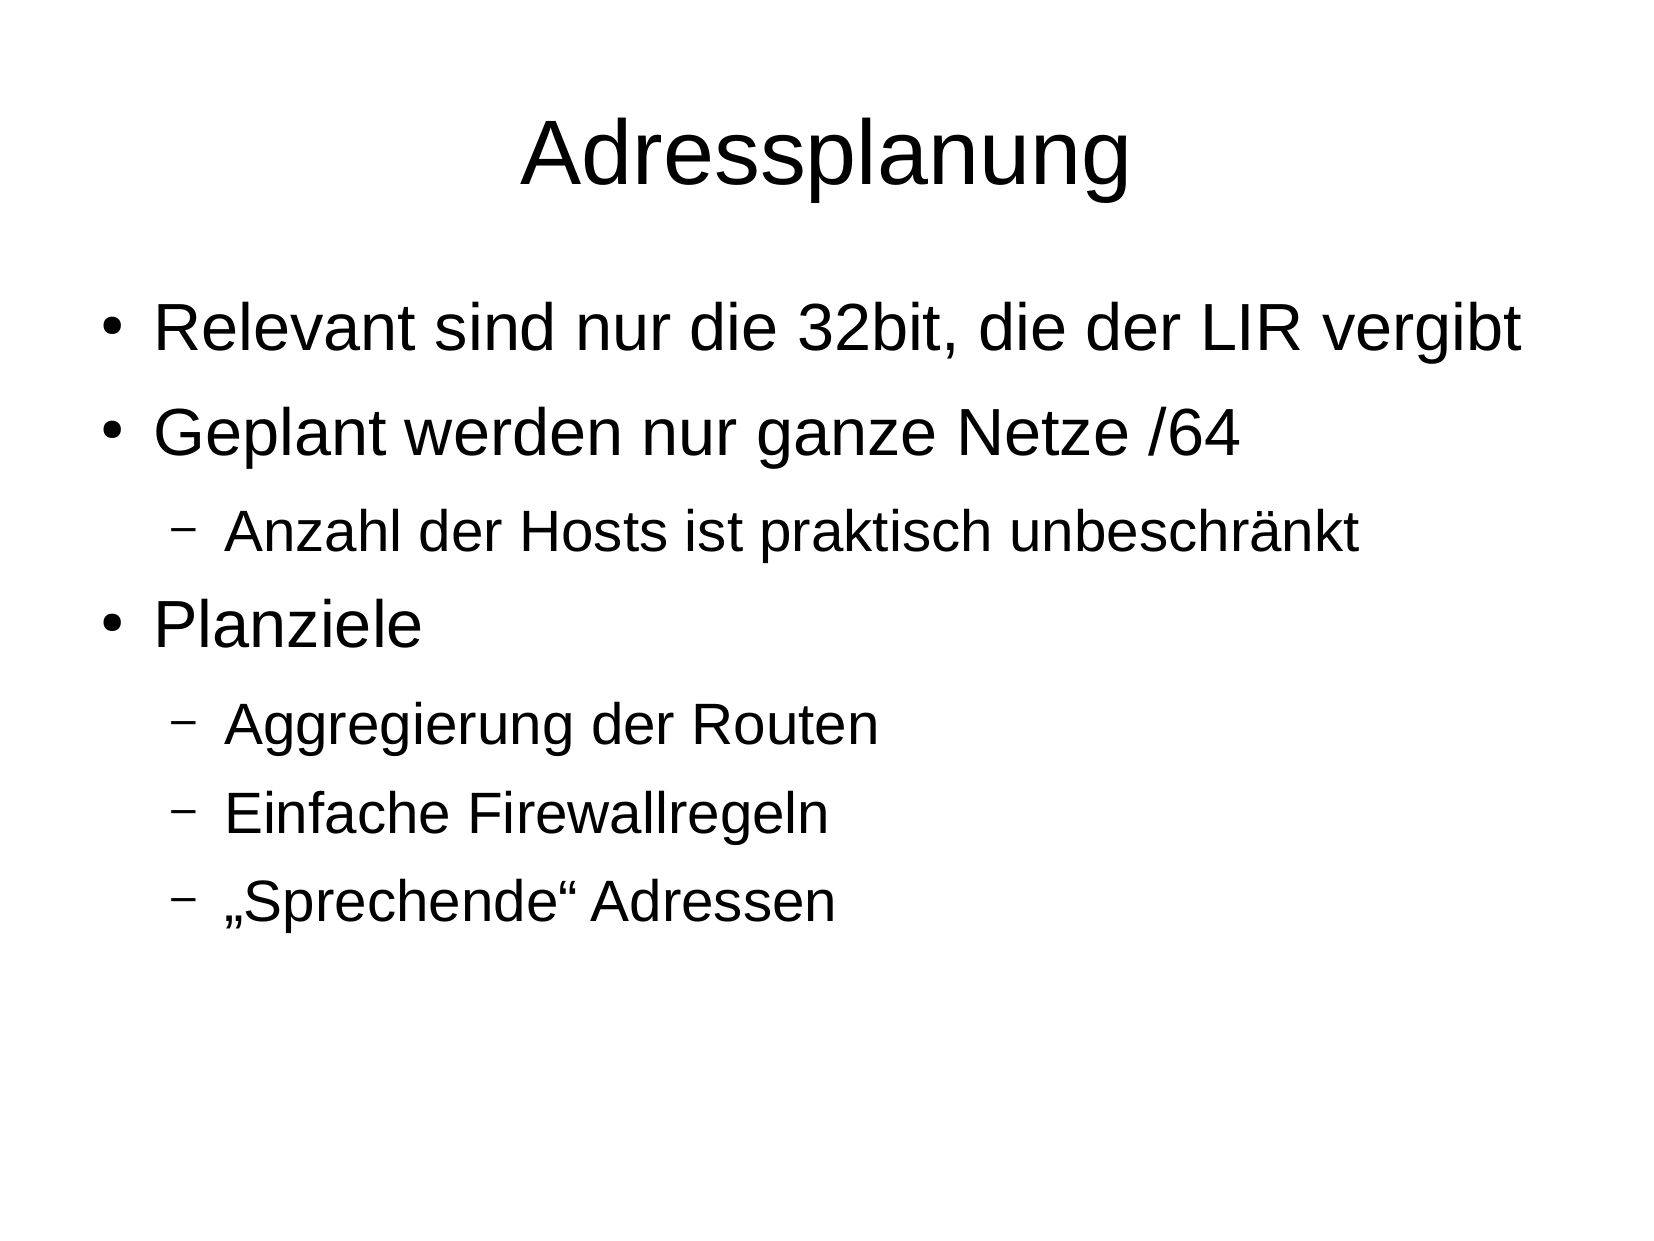

# Adressplanung
Relevant sind nur die 32bit, die der LIR vergibt
Geplant werden nur ganze Netze /64
Anzahl der Hosts ist praktisch unbeschränkt
Planziele
Aggregierung der Routen
Einfache Firewallregeln
„Sprechende“ Adressen